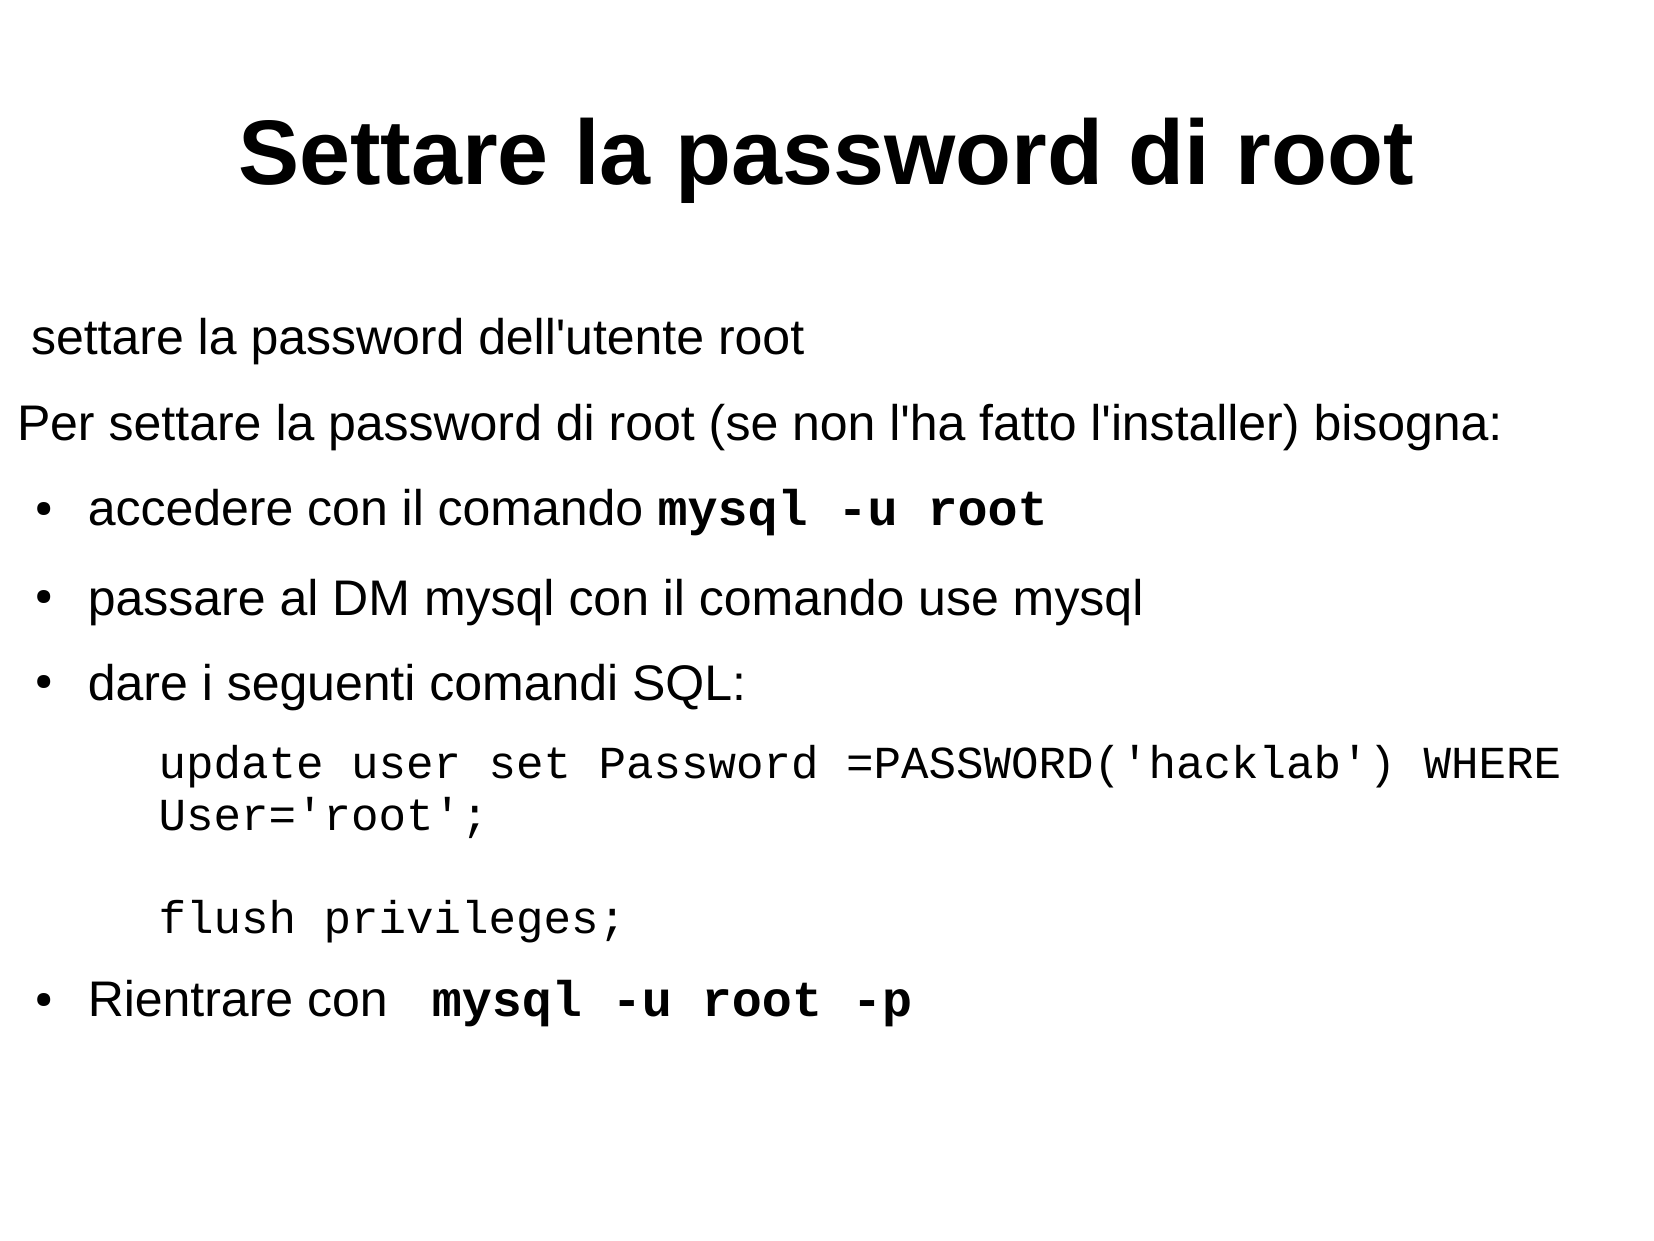

# Settare la password di root
 settare la password dell'utente root
Per settare la password di root (se non l'ha fatto l'installer) bisogna:
accedere con il comando mysql -u root
passare al DM mysql con il comando use mysql
dare i seguenti comandi SQL:
update user set Password =PASSWORD('hacklab') WHERE User='root';
flush privileges;
Rientrare con mysql -u root -p